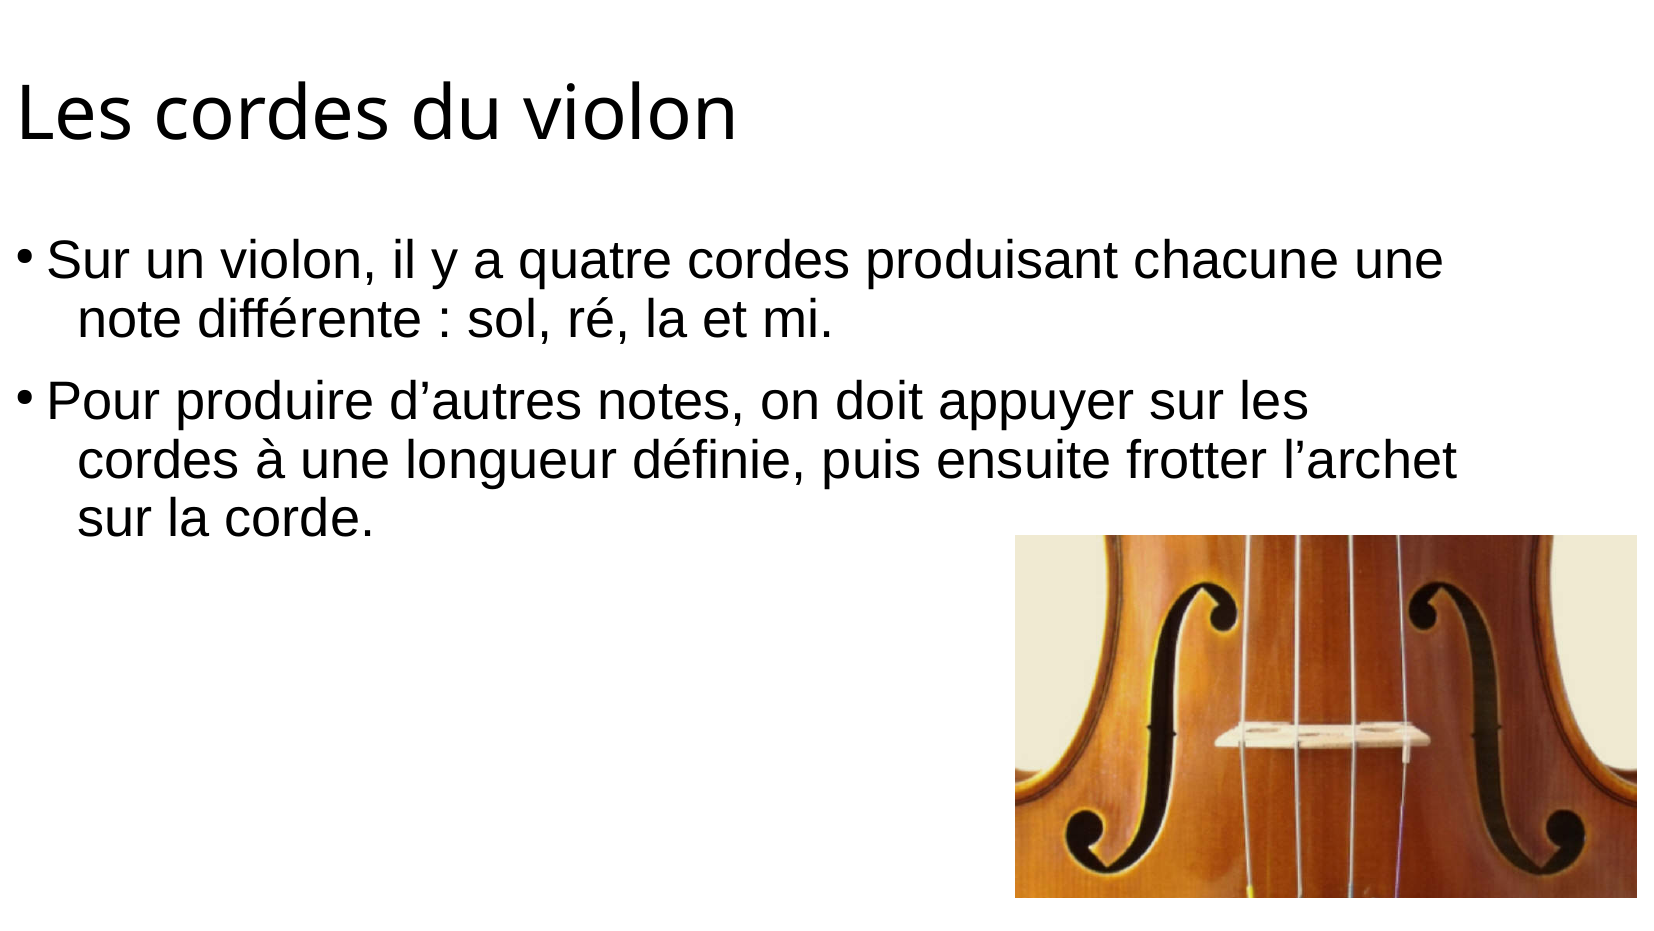

# Les cordes du violon
Sur un violon, il y a quatre cordes produisant chacune une note différente : sol, ré, la et mi.
Pour produire d’autres notes, on doit appuyer sur les cordes à une longueur définie, puis ensuite frotter l’archet sur la corde.